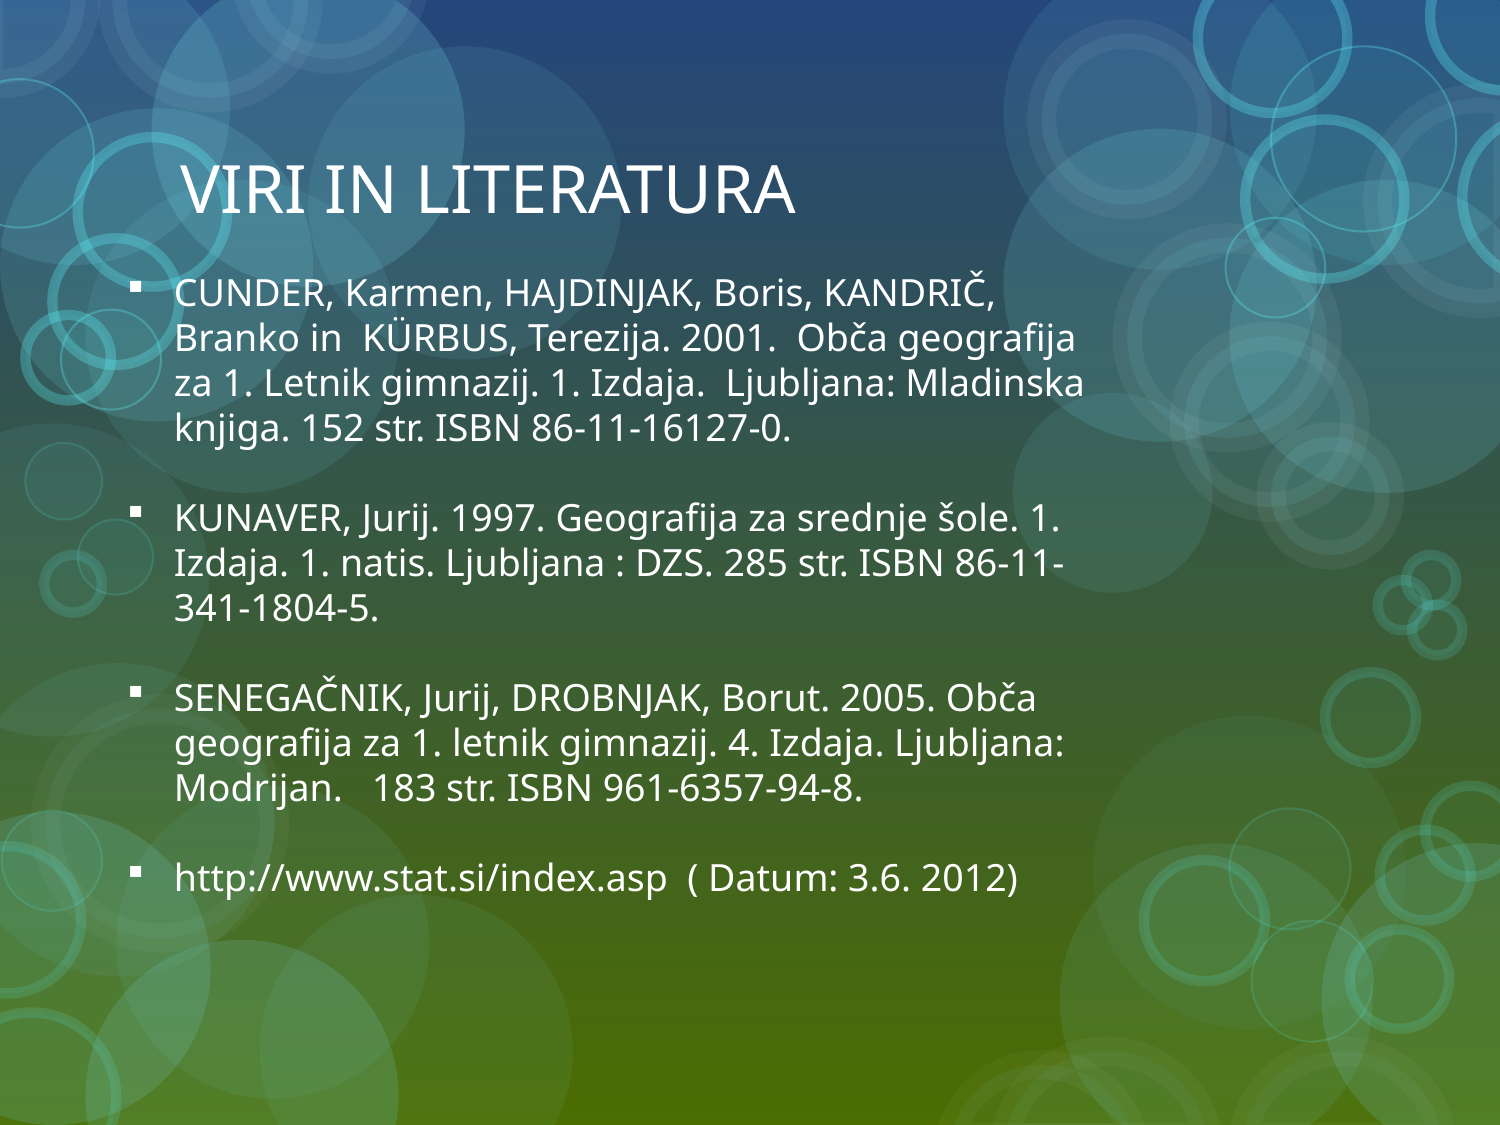

# VIRI IN LITERATURA
CUNDER, Karmen, HAJDINJAK, Boris, KANDRIČ, Branko in KÜRBUS, Terezija. 2001. Obča geografija za 1. Letnik gimnazij. 1. Izdaja. Ljubljana: Mladinska knjiga. 152 str. ISBN 86-11-16127-0.
KUNAVER, Jurij. 1997. Geografija za srednje šole. 1. Izdaja. 1. natis. Ljubljana : DZS. 285 str. ISBN 86-11-341-1804-5.
SENEGAČNIK, Jurij, DROBNJAK, Borut. 2005. Obča geografija za 1. letnik gimnazij. 4. Izdaja. Ljubljana: Modrijan. 183 str. ISBN 961-6357-94-8.
http://www.stat.si/index.asp ( Datum: 3.6. 2012)